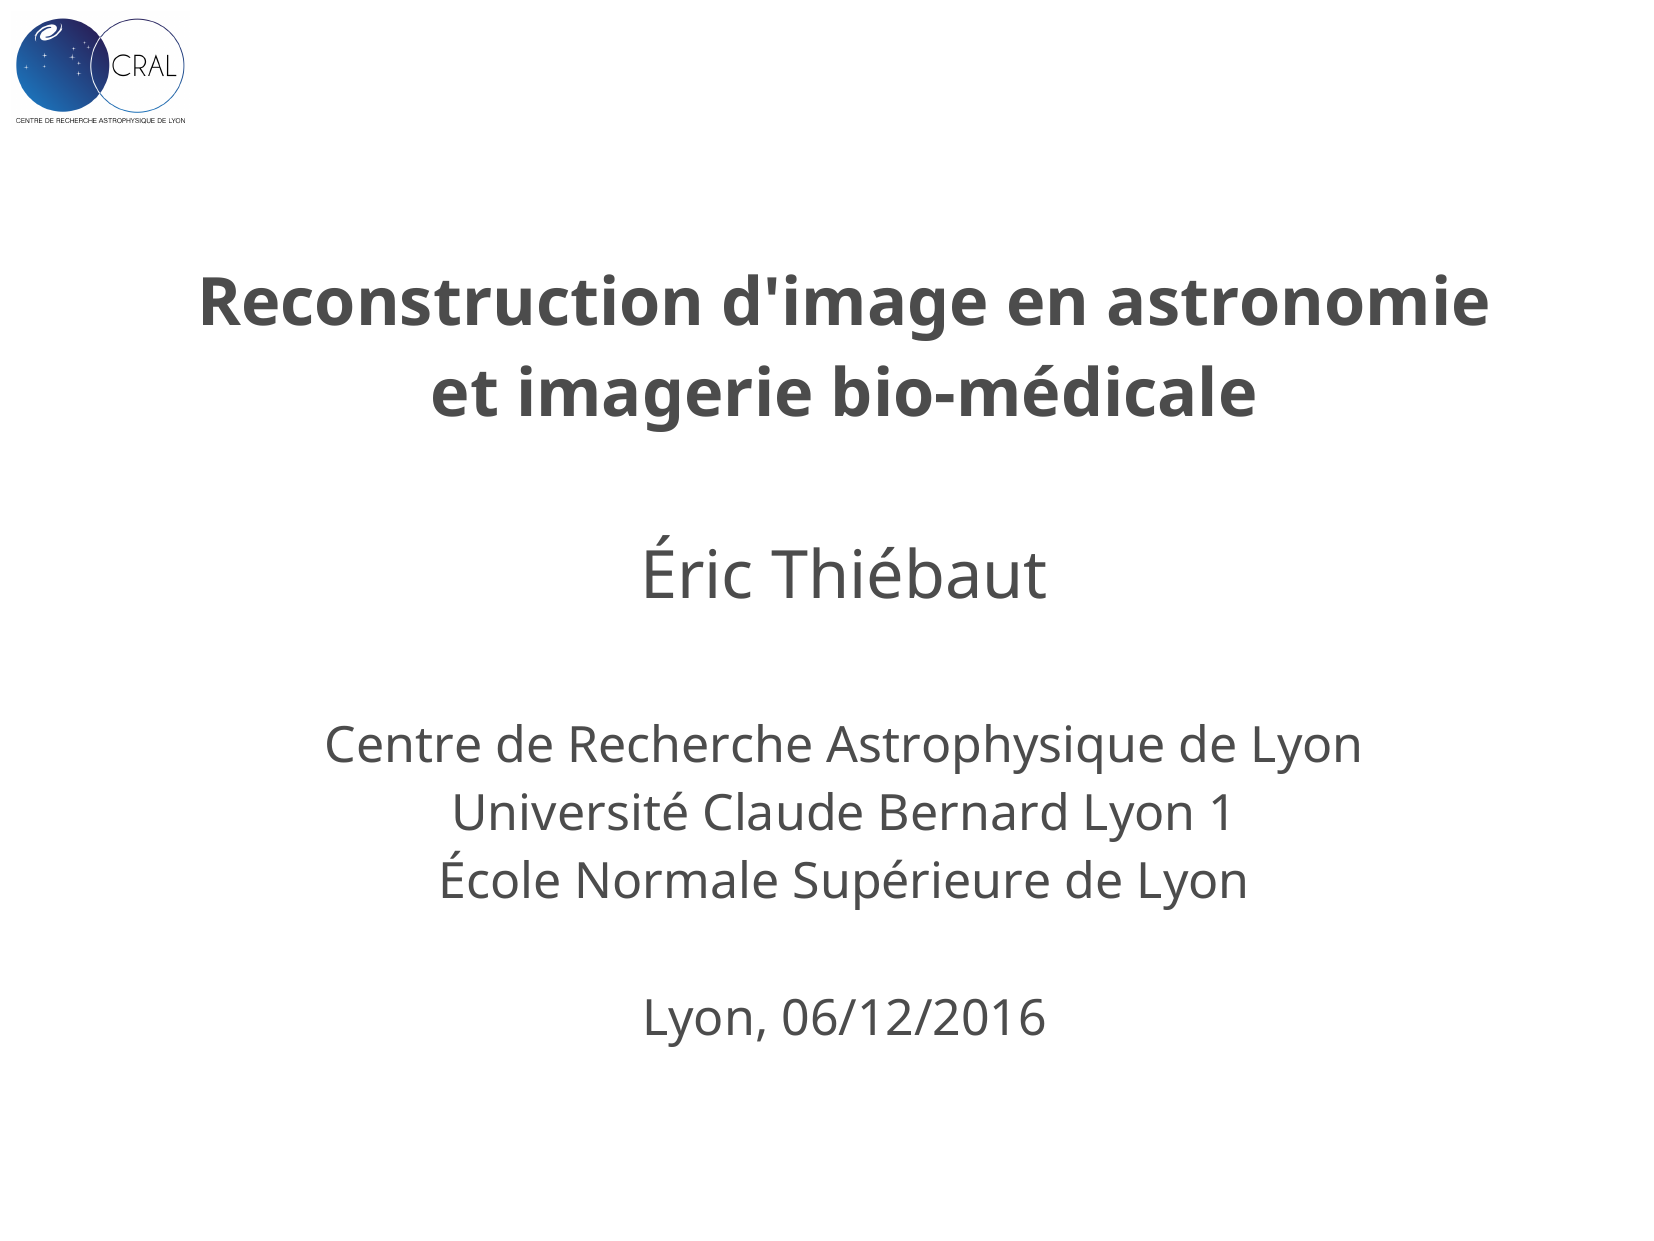

# Reconstruction d'image en astronomie
et imagerie bio-médicale
Éric Thiébaut
Centre de Recherche Astrophysique de Lyon
Université Claude Bernard Lyon 1
École Normale Supérieure de Lyon
Lyon, 06/12/2016